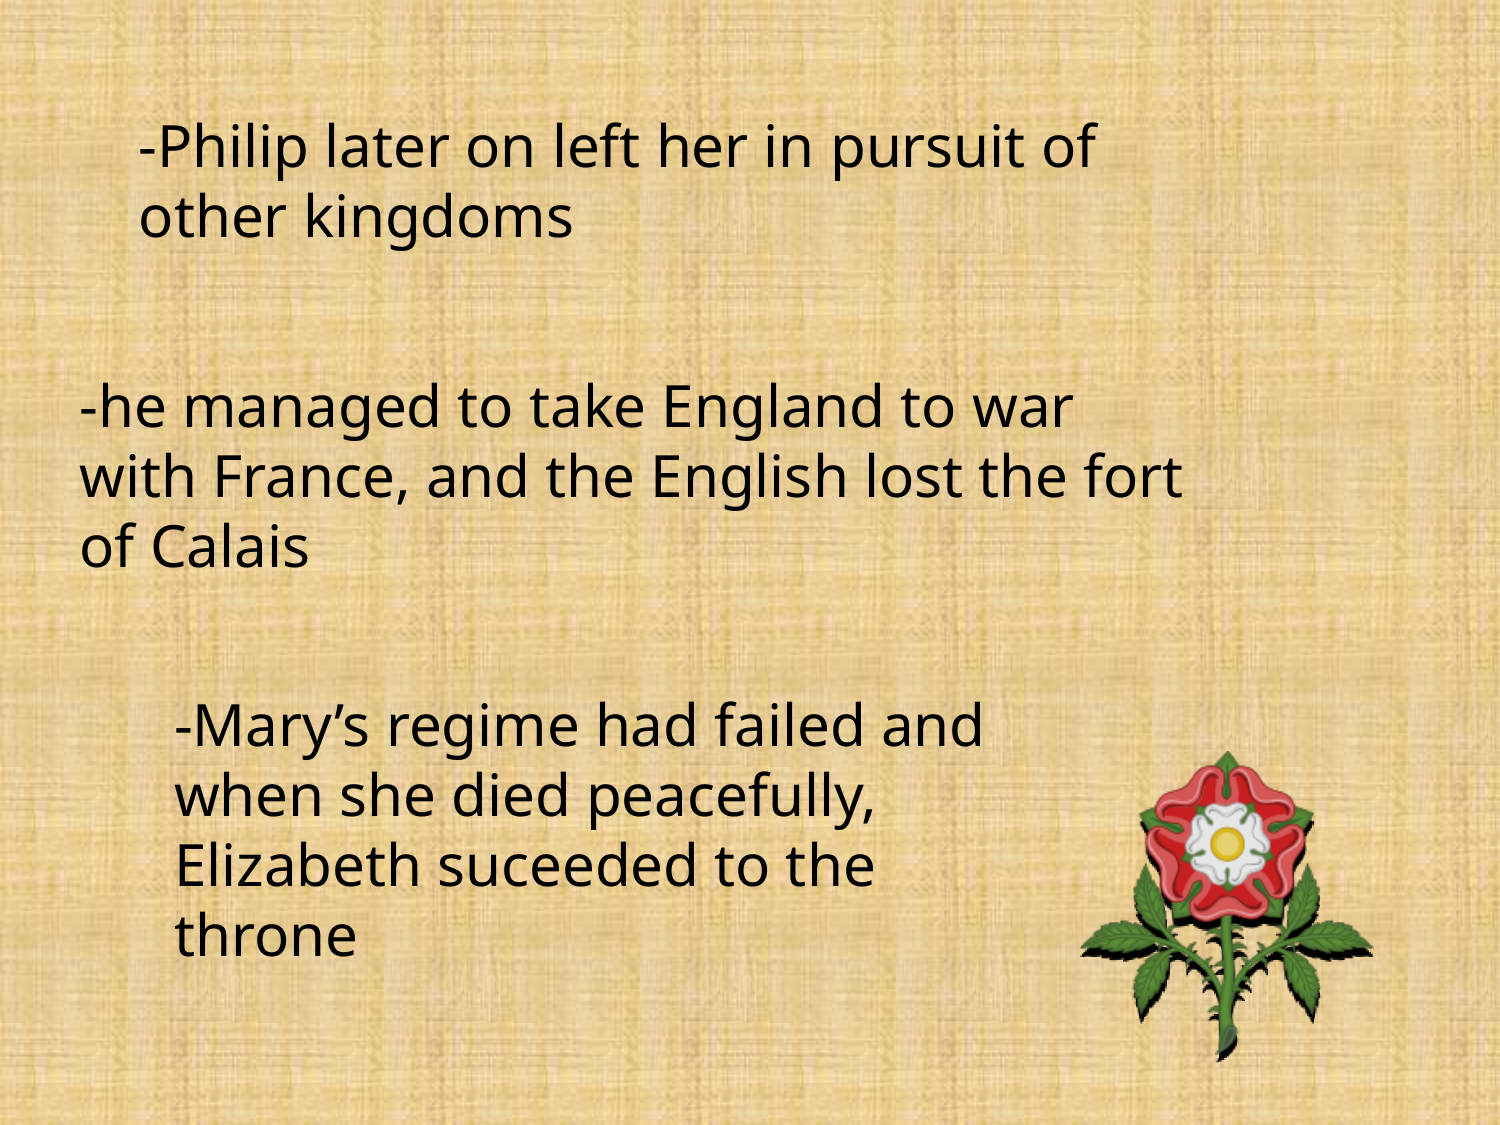

-Philip later on left her in pursuit of other kingdoms
-he managed to take England to war with France, and the English lost the fort of Calais
-Mary’s regime had failed and when she died peacefully, Elizabeth suceeded to the throne